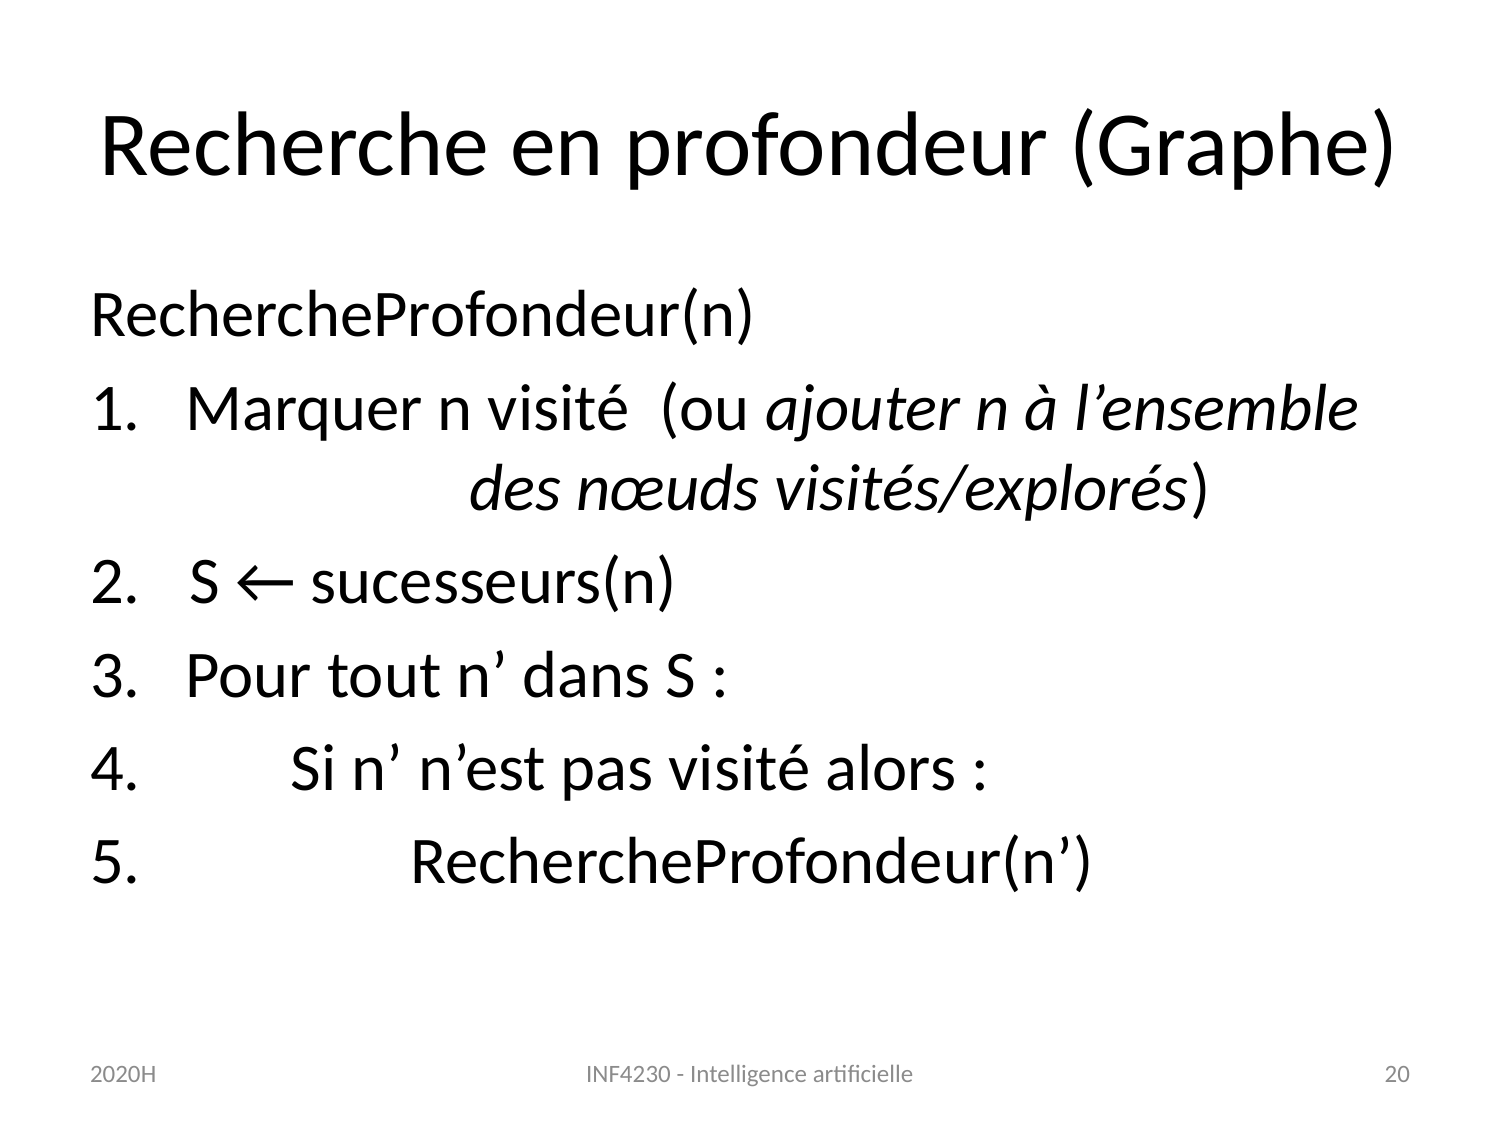

# Recherche en profondeur (Graphe)
RechercheProfondeur(n)
1. Marquer n visité (ou ajouter n à l’ensemble 					des nœuds visités/explorés)
 S ← sucesseurs(n)
3. Pour tout n’ dans S :
4. Si n’ n’est pas visité alors :
5. RechercheProfondeur(n’)
2020H
INF4230 - Intelligence artificielle